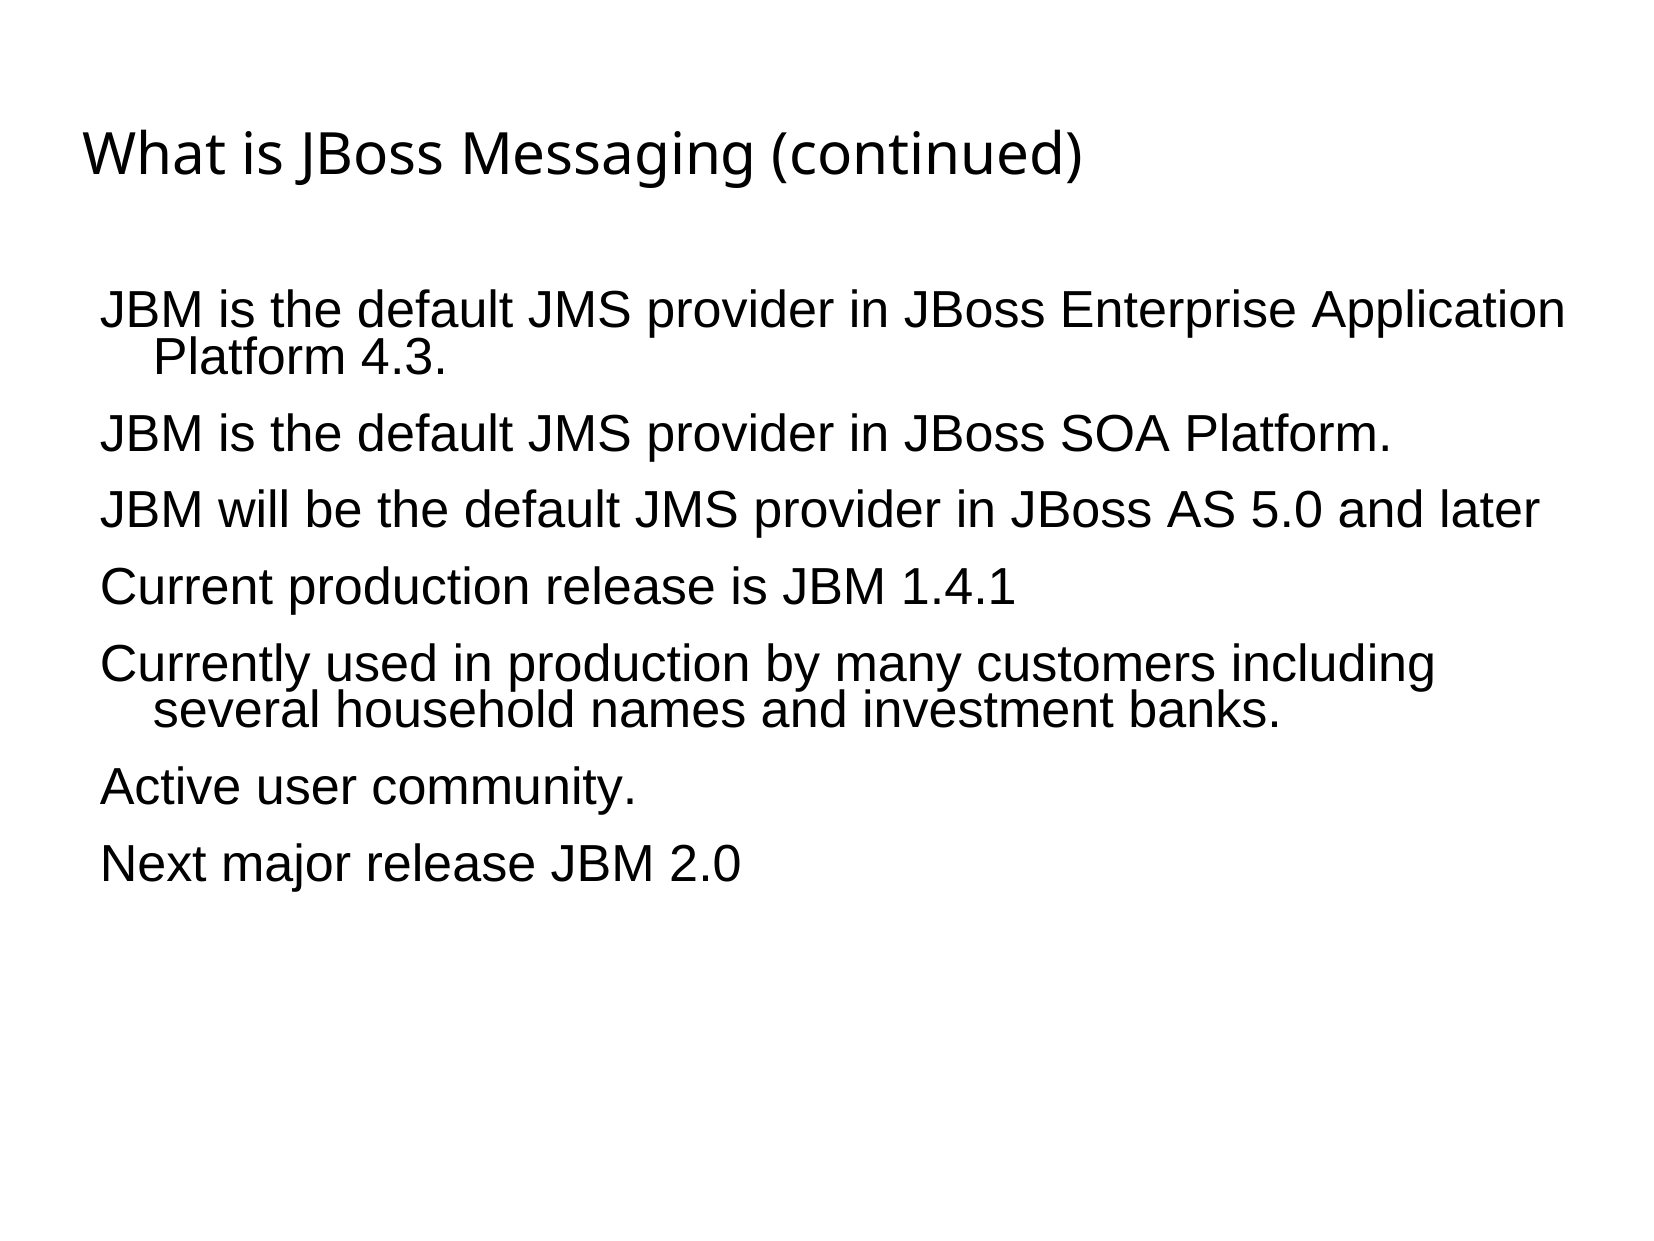

# What is JBoss Messaging (continued)
JBM is the default JMS provider in JBoss Enterprise Application Platform 4.3.
JBM is the default JMS provider in JBoss SOA Platform.
JBM will be the default JMS provider in JBoss AS 5.0 and later
Current production release is JBM 1.4.1
Currently used in production by many customers including several household names and investment banks.
Active user community.
Next major release JBM 2.0